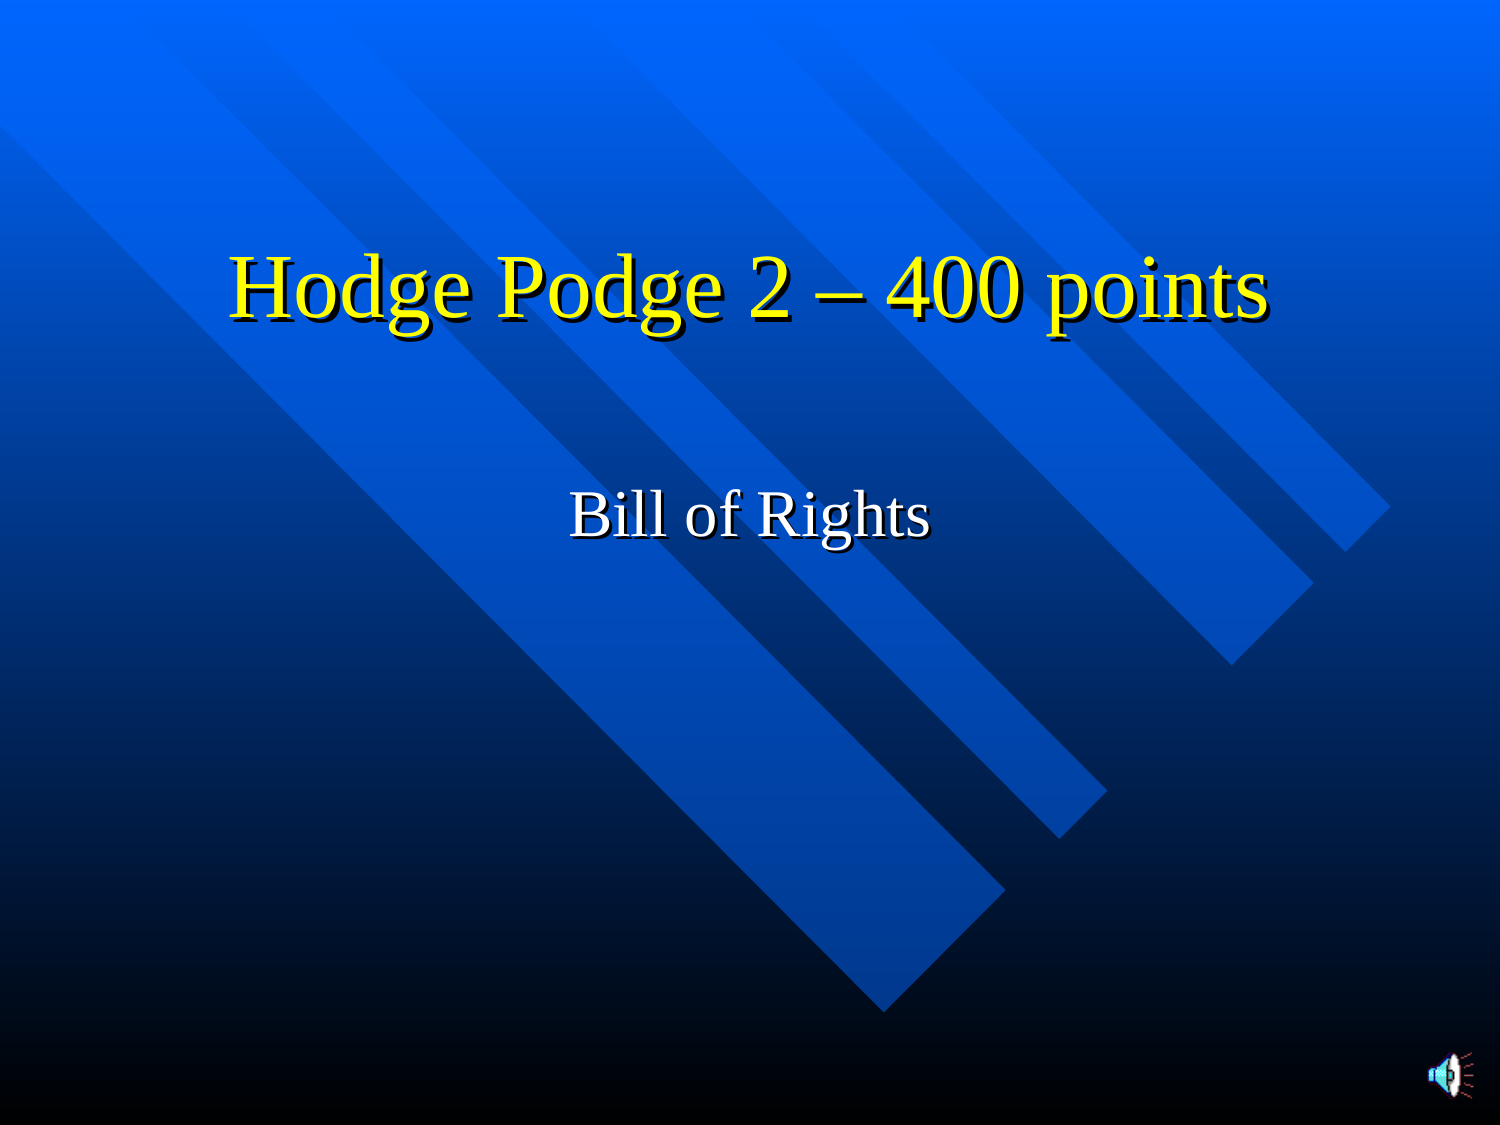

# Hodge Podge 2 – 400 points
Bill of Rights